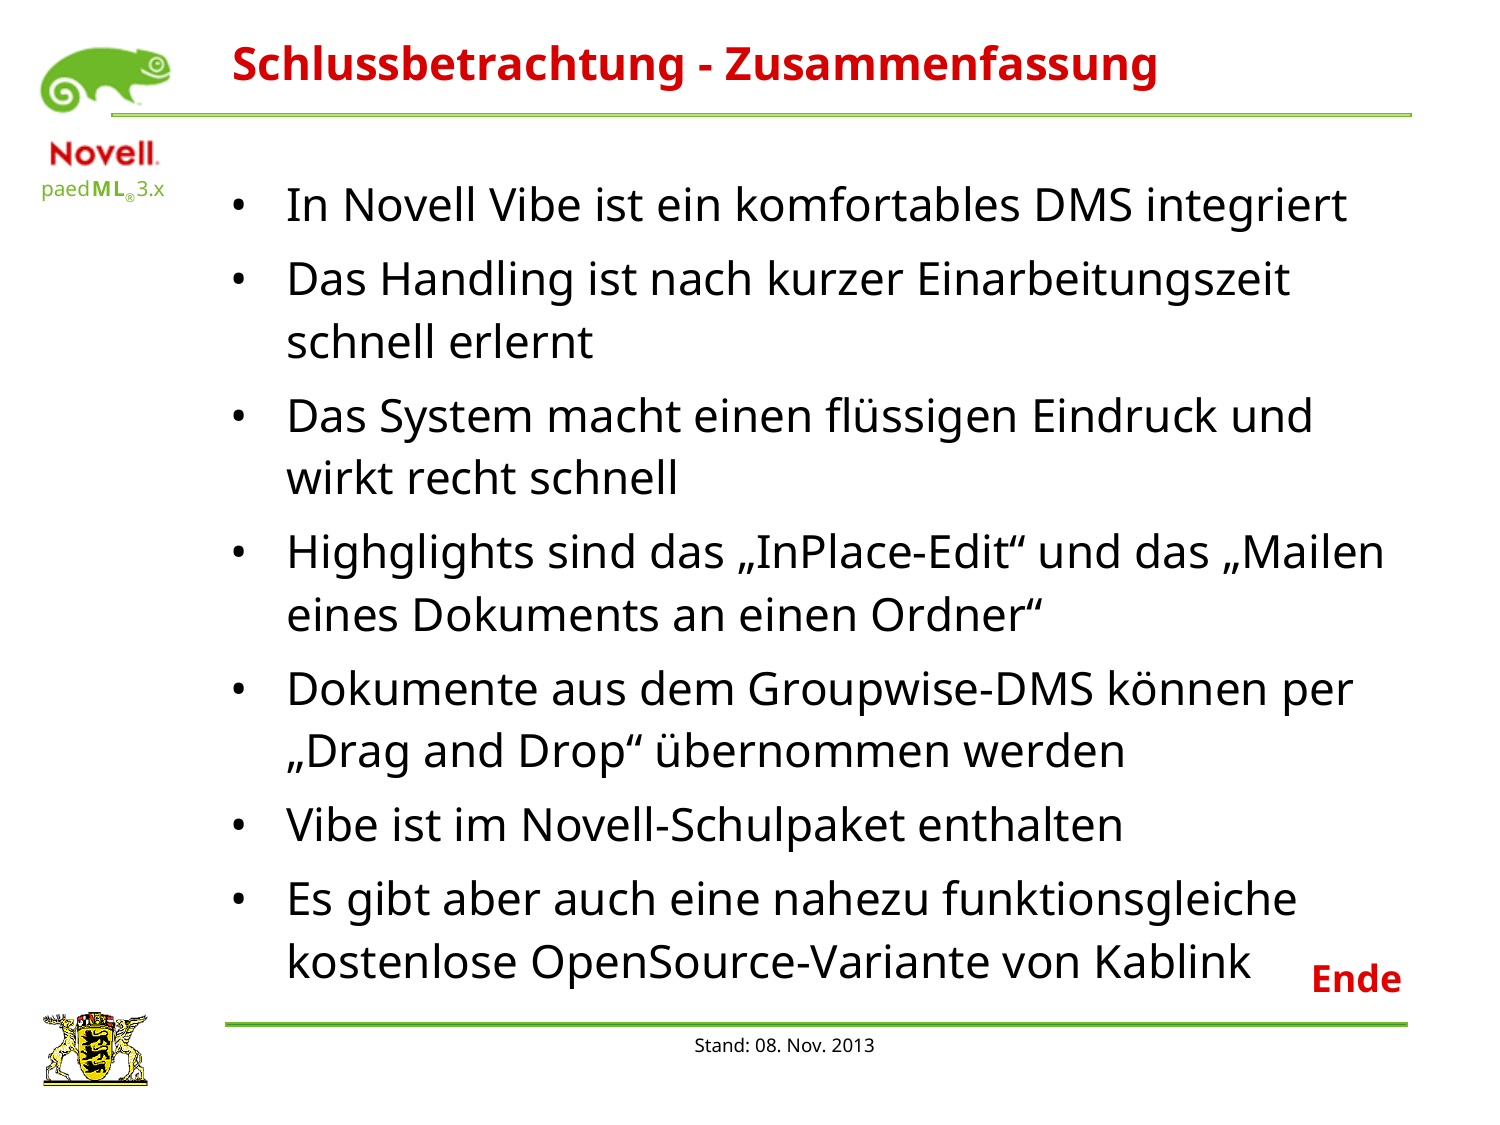

# Schlussbetrachtung - Zusammenfassung
In Novell Vibe ist ein komfortables DMS integriert
Das Handling ist nach kurzer Einarbeitungszeit schnell erlernt
Das System macht einen flüssigen Eindruck und wirkt recht schnell
Highglights sind das „InPlace-Edit“ und das „Mailen eines Dokuments an einen Ordner“
Dokumente aus dem Groupwise-DMS können per „Drag and Drop“ übernommen werden
Vibe ist im Novell-Schulpaket enthalten
Es gibt aber auch eine nahezu funktionsgleiche kostenlose OpenSource-Variante von Kablink
Ende
08. Nov. 2013